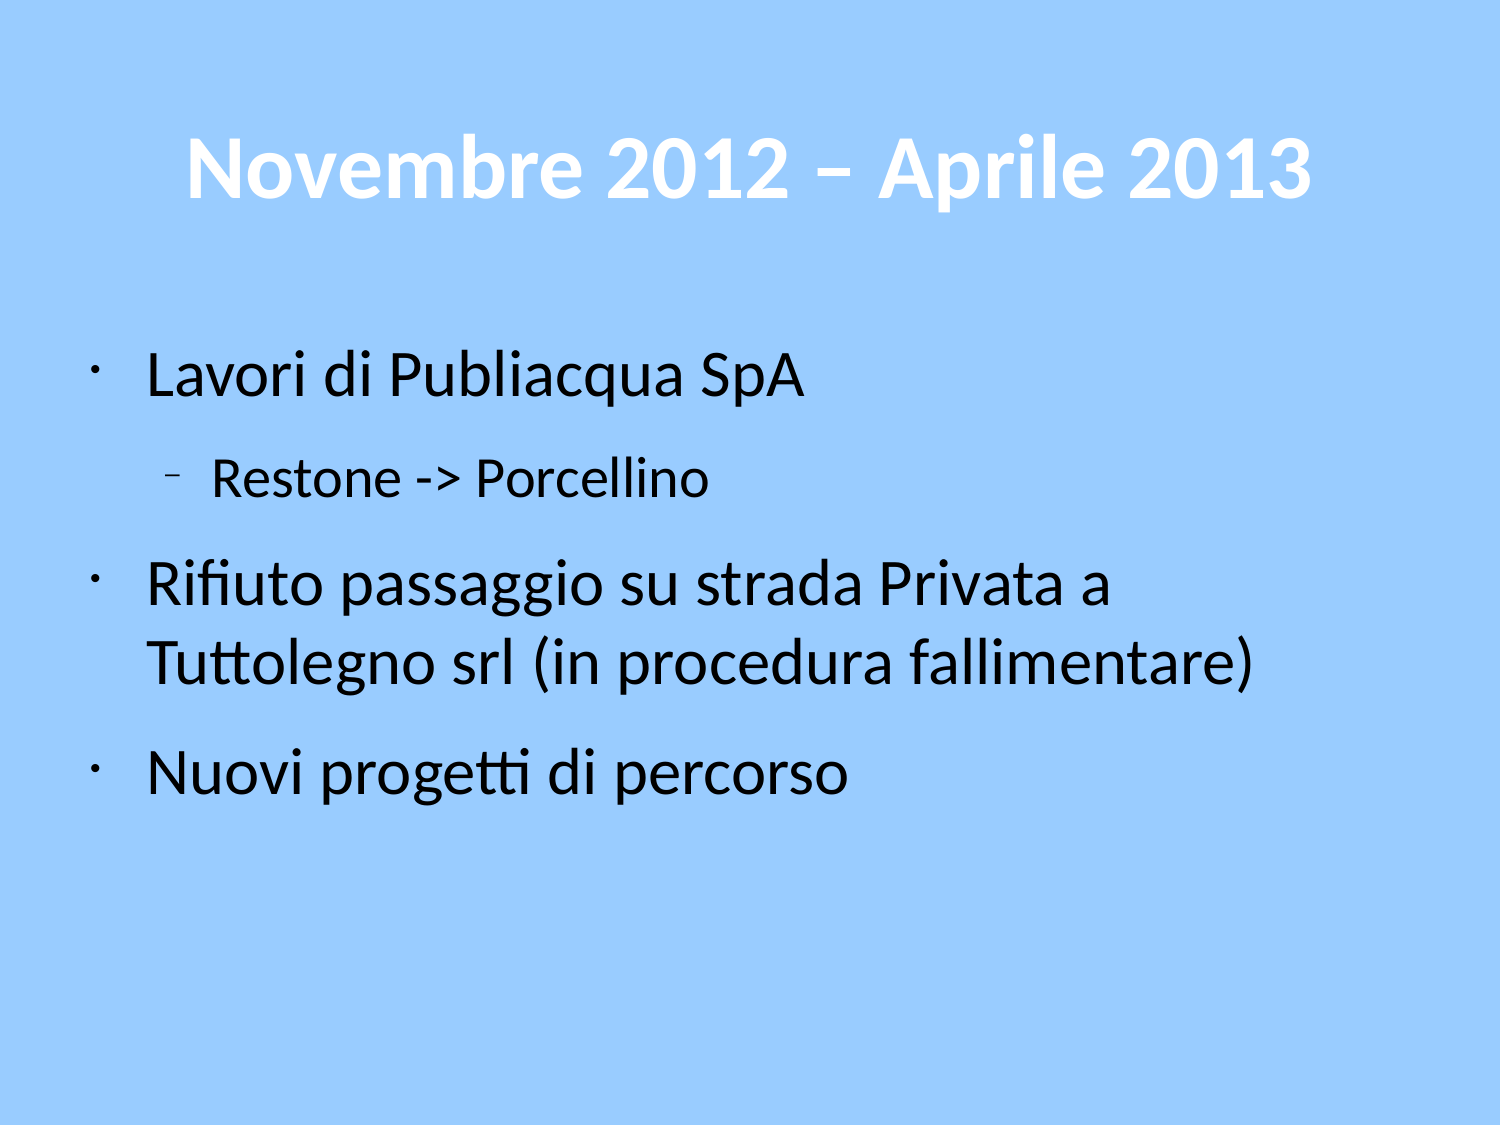

# Novembre 2012 – Aprile 2013
Lavori di Publiacqua SpA
Restone -> Porcellino
Rifiuto passaggio su strada Privata a Tuttolegno srl (in procedura fallimentare)
Nuovi progetti di percorso